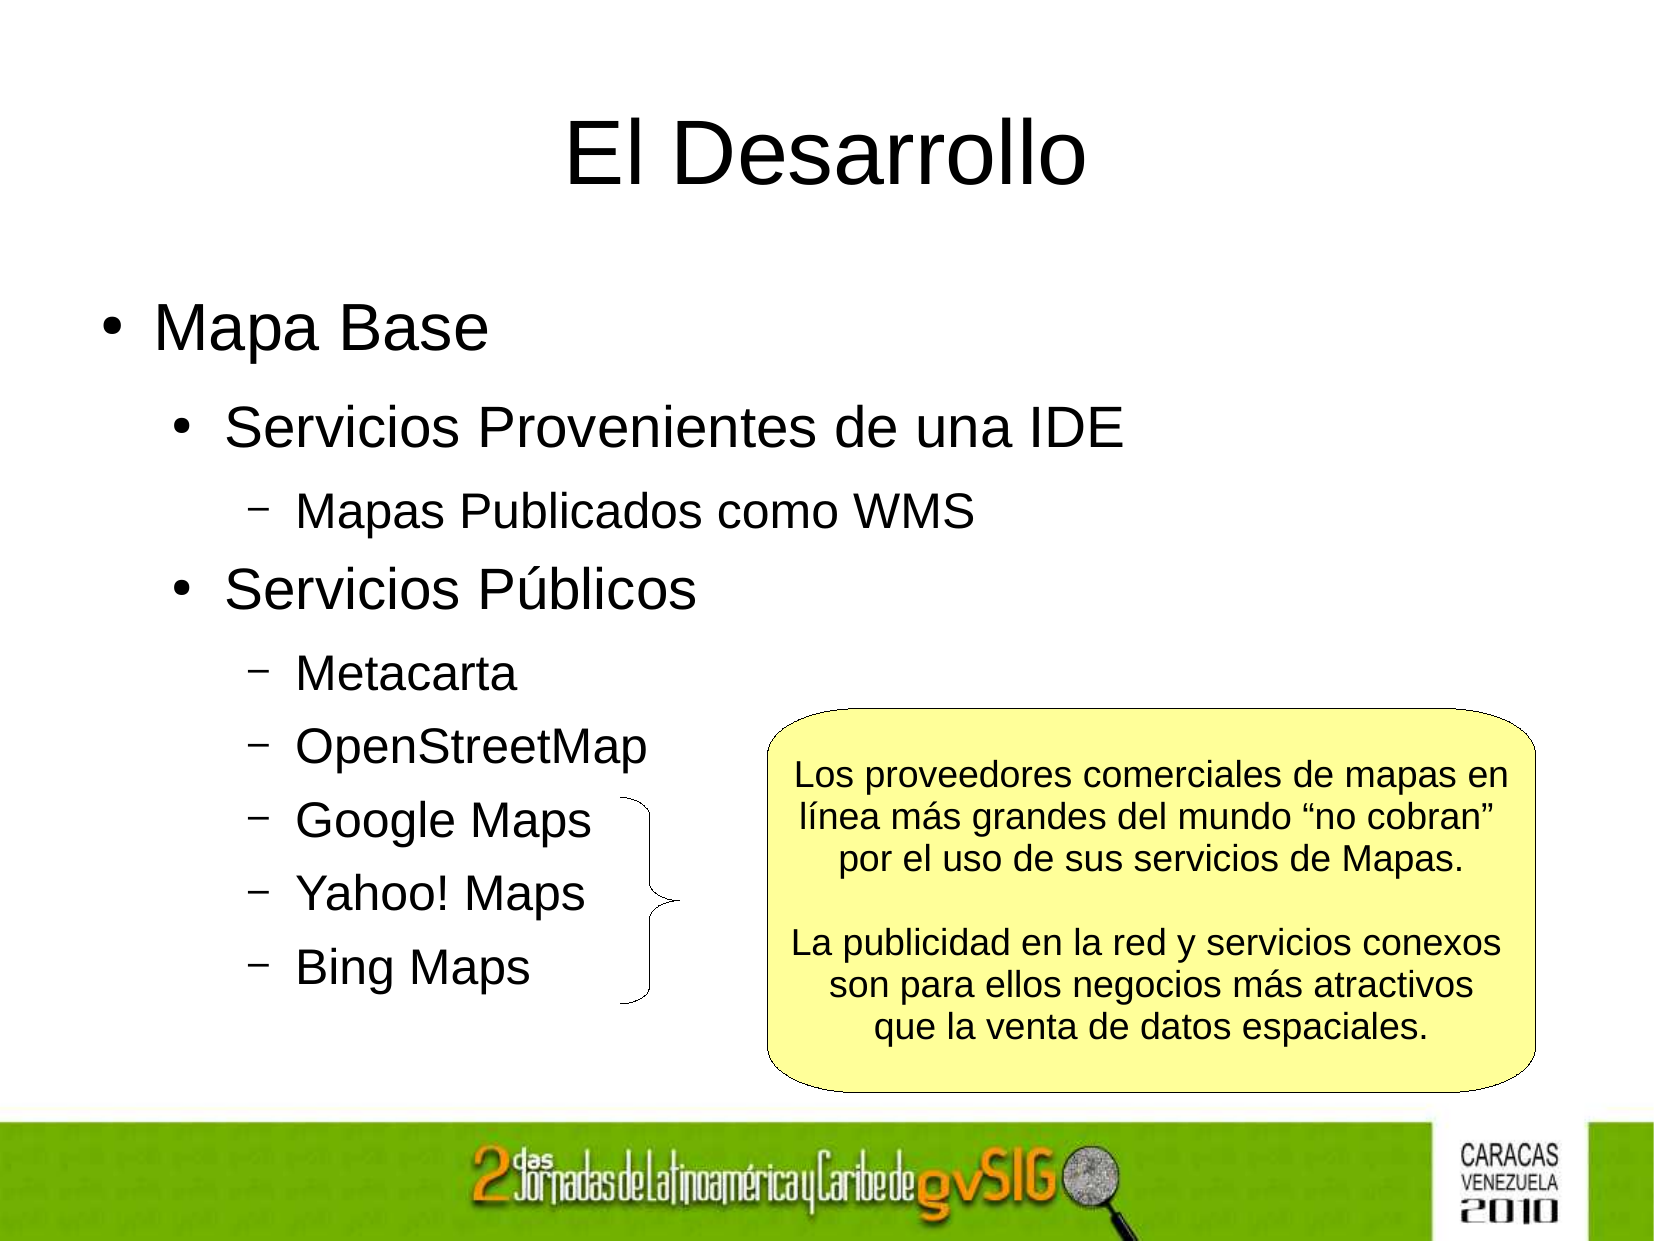

# El Desarrollo
Mapa Base
Servicios Provenientes de una IDE
Mapas Publicados como WMS
Servicios Públicos
Metacarta
OpenStreetMap
Google Maps
Yahoo! Maps
Bing Maps
Los proveedores comerciales de mapas en
línea más grandes del mundo “no cobran”
por el uso de sus servicios de Mapas.
La publicidad en la red y servicios conexos
son para ellos negocios más atractivos
que la venta de datos espaciales.